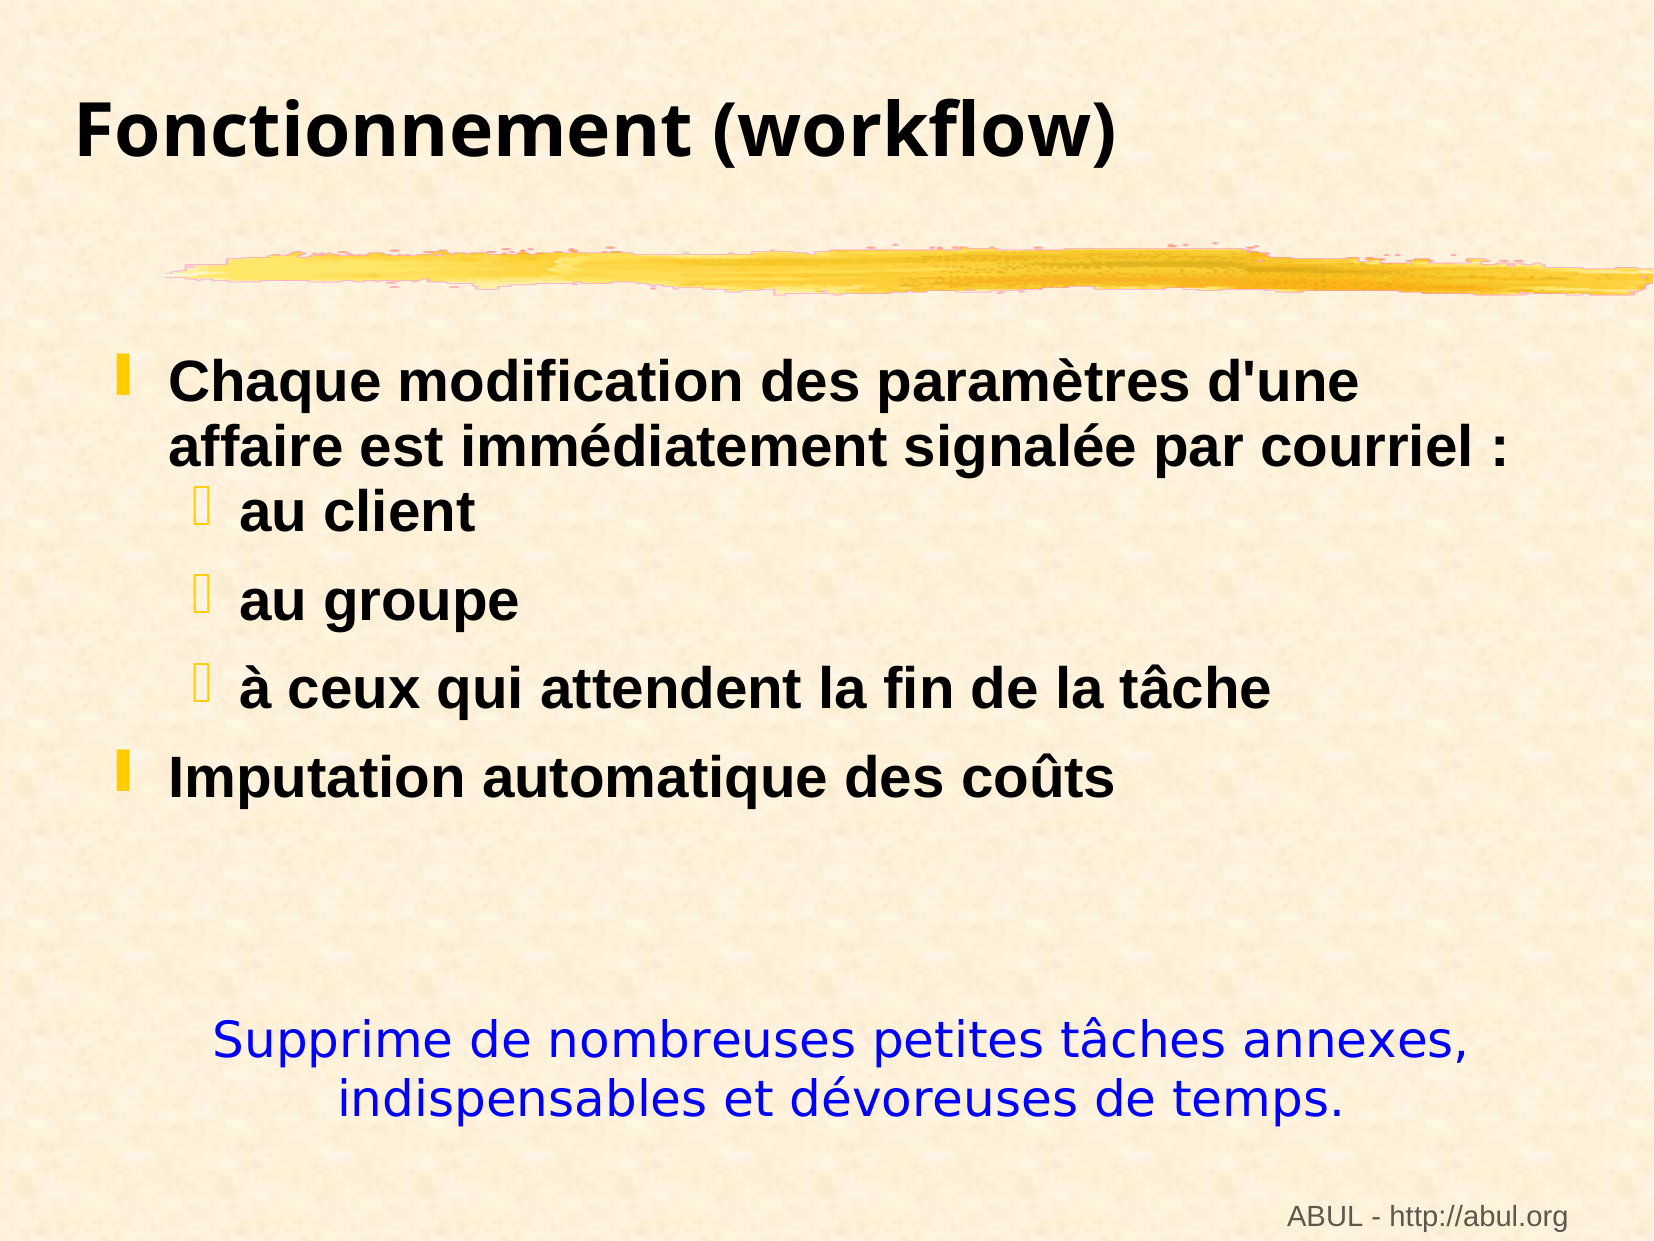

# Fonctionnement (workflow)
Chaque modification des paramètres d'une affaire est immédiatement signalée par courriel :
au client
au groupe
à ceux qui attendent la fin de la tâche
Imputation automatique des coûts
Supprime de nombreuses petites tâches annexes, indispensables et dévoreuses de temps.